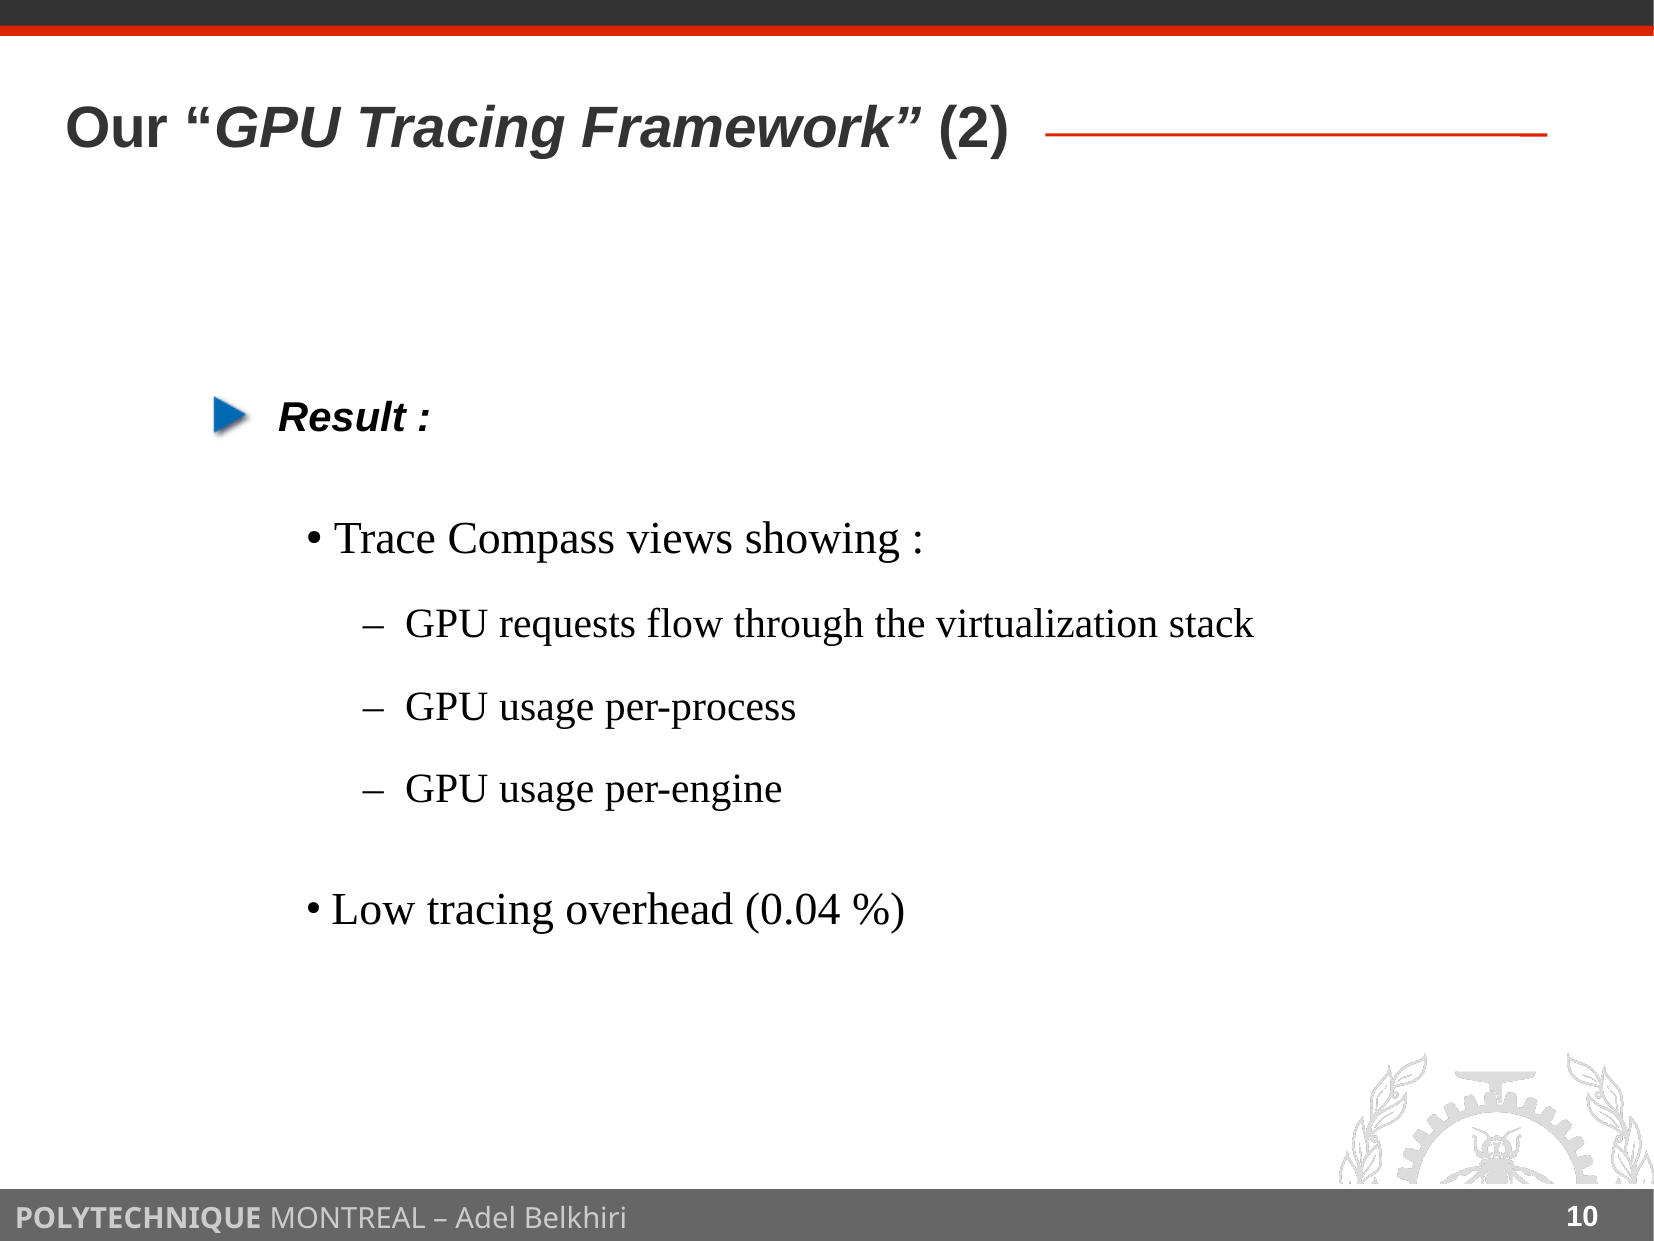

Our “GPU Tracing Framework” (2)
 Result :
 Trace Compass views showing :
 – GPU requests flow through the virtualization stack
 – GPU usage per-process
 – GPU usage per-engine
 Low tracing overhead (0.04 %)
POLYTECHNIQUE MONTREAL – Adel Belkhiri
10